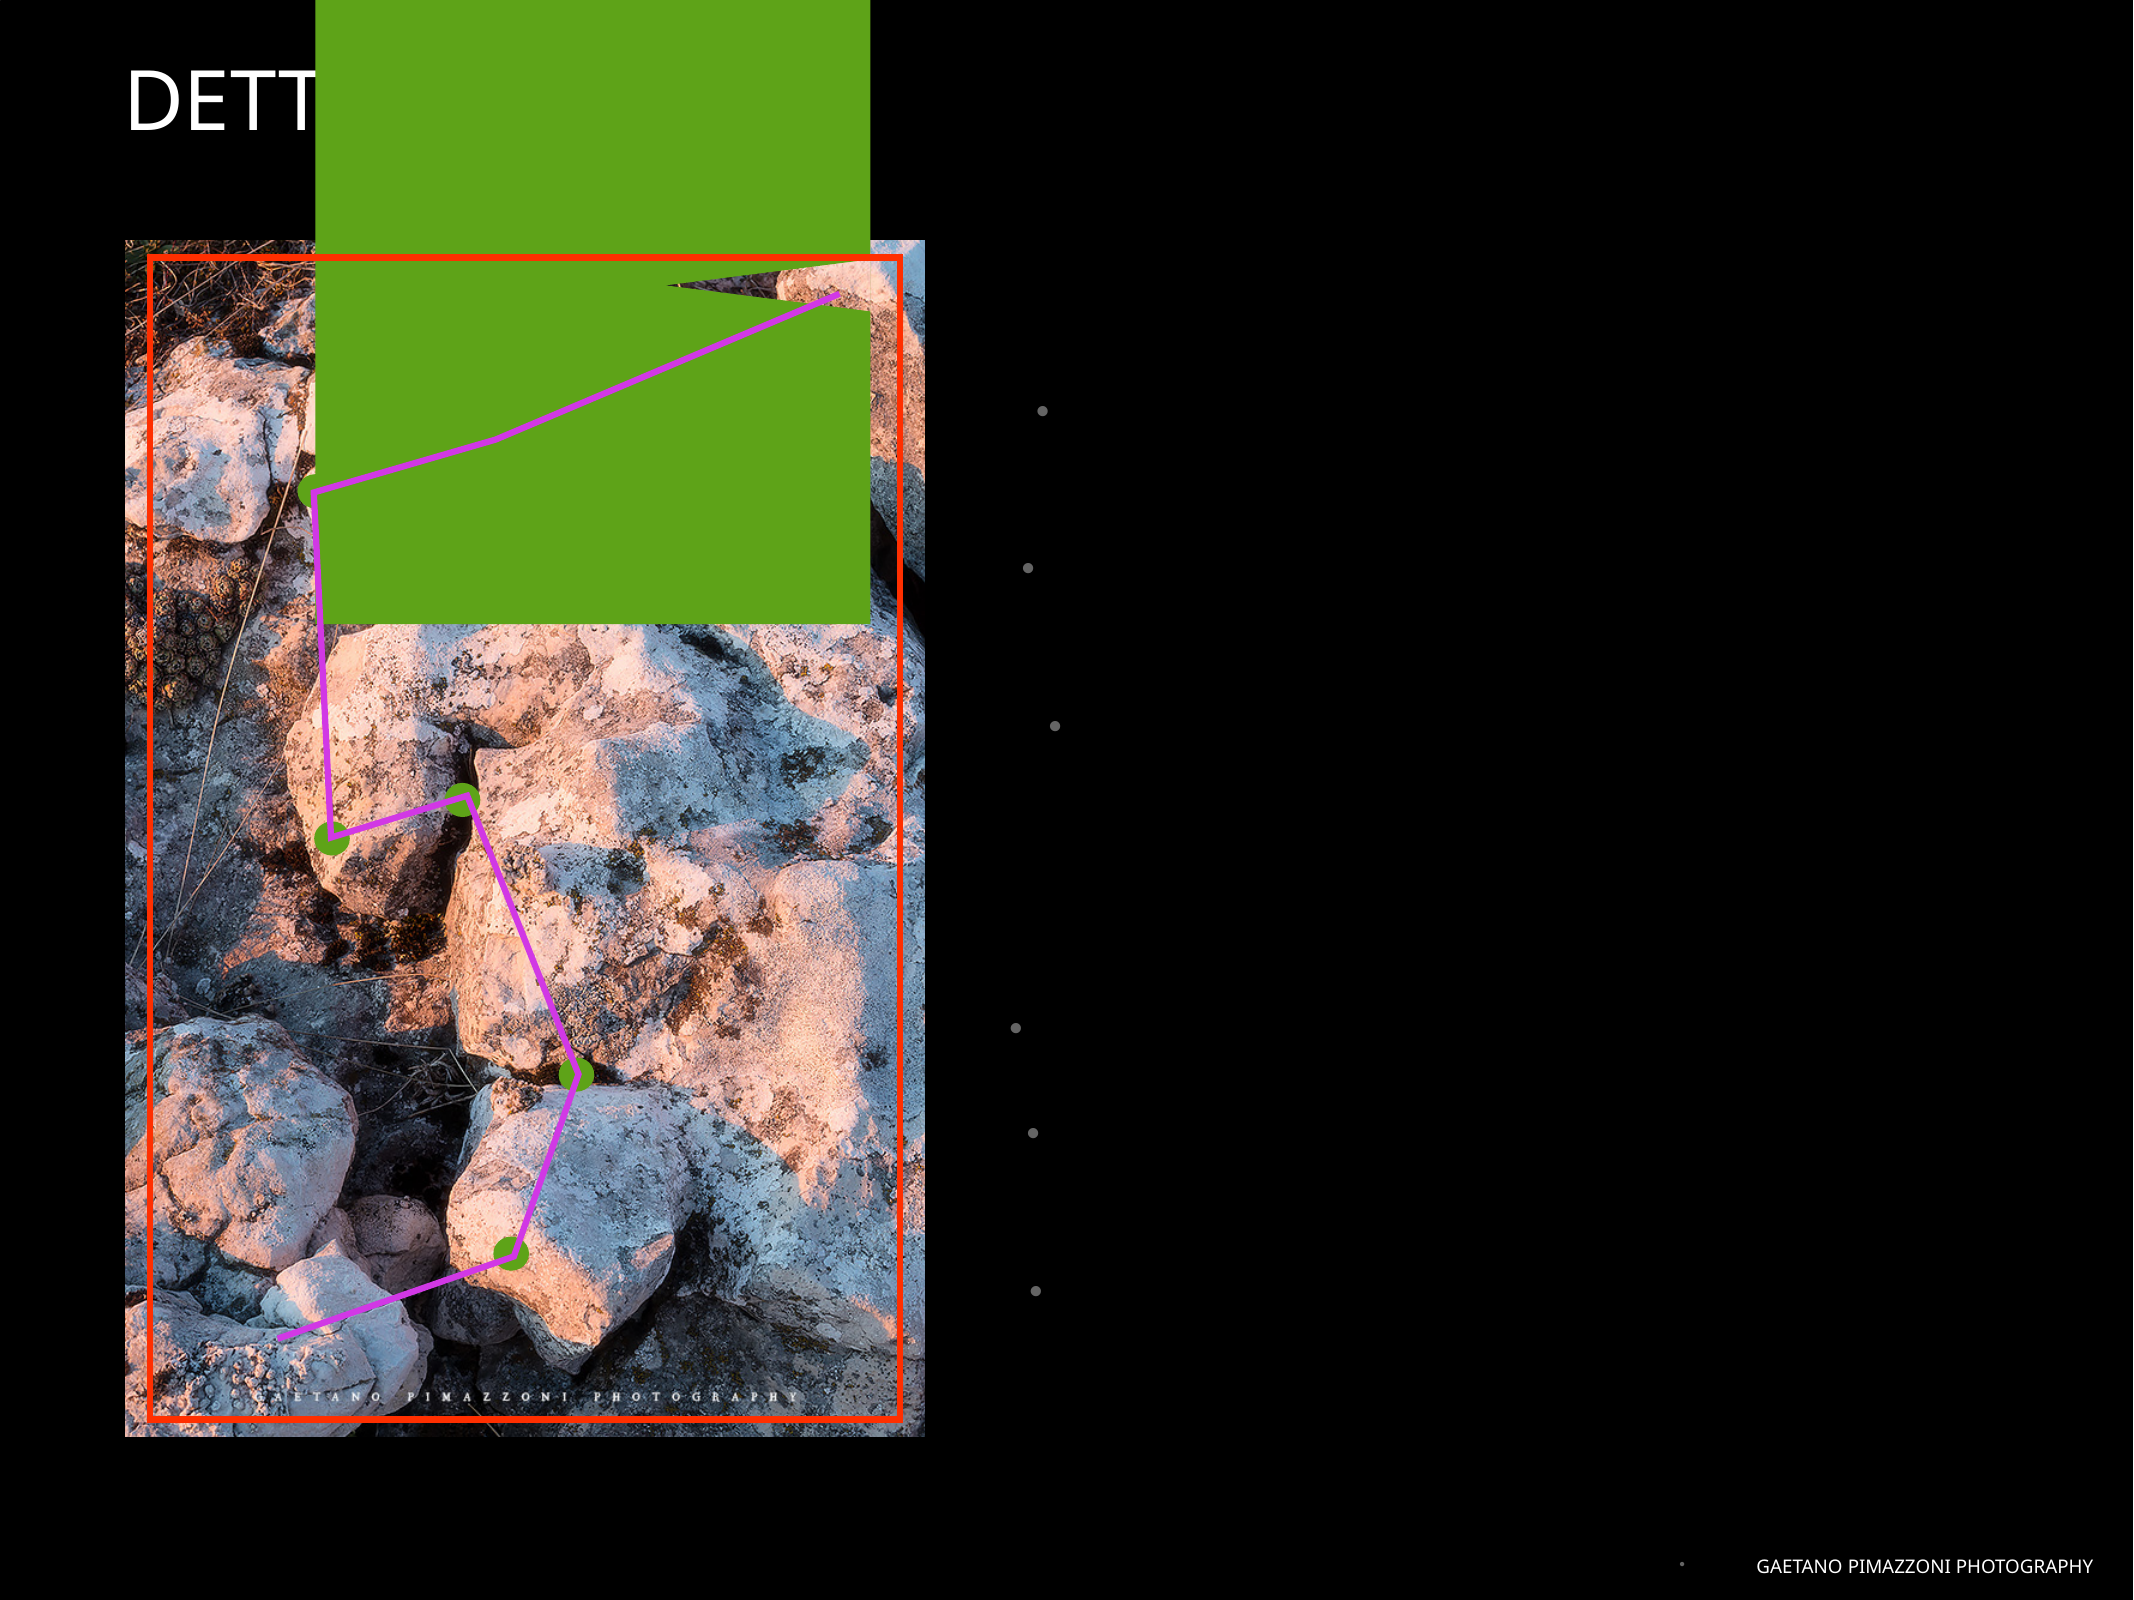

# DETTAGLI
Elements:
Point: with a little of imagination we can see some points. They are mainly defined by the contrast between light and shadows;
Line: here it doesn’t exist a geometric line but exist a direction of reading given by the direction of light;
Texture: light creates a texture on the rock. Another texture is made by the rock itself.
On the field:
Medium focal length: focal length here defines what to put in the frame and what not. But…;
Distance: But here focal length is limited also by the “right” distance that is influenced by some technical details (depth of field);
Angle: keep all in focus is hard if the plane of the subject is angled compared to the plane of the sensor/film.
GAETANO PIMAZZONI PHOTOGRAPHY